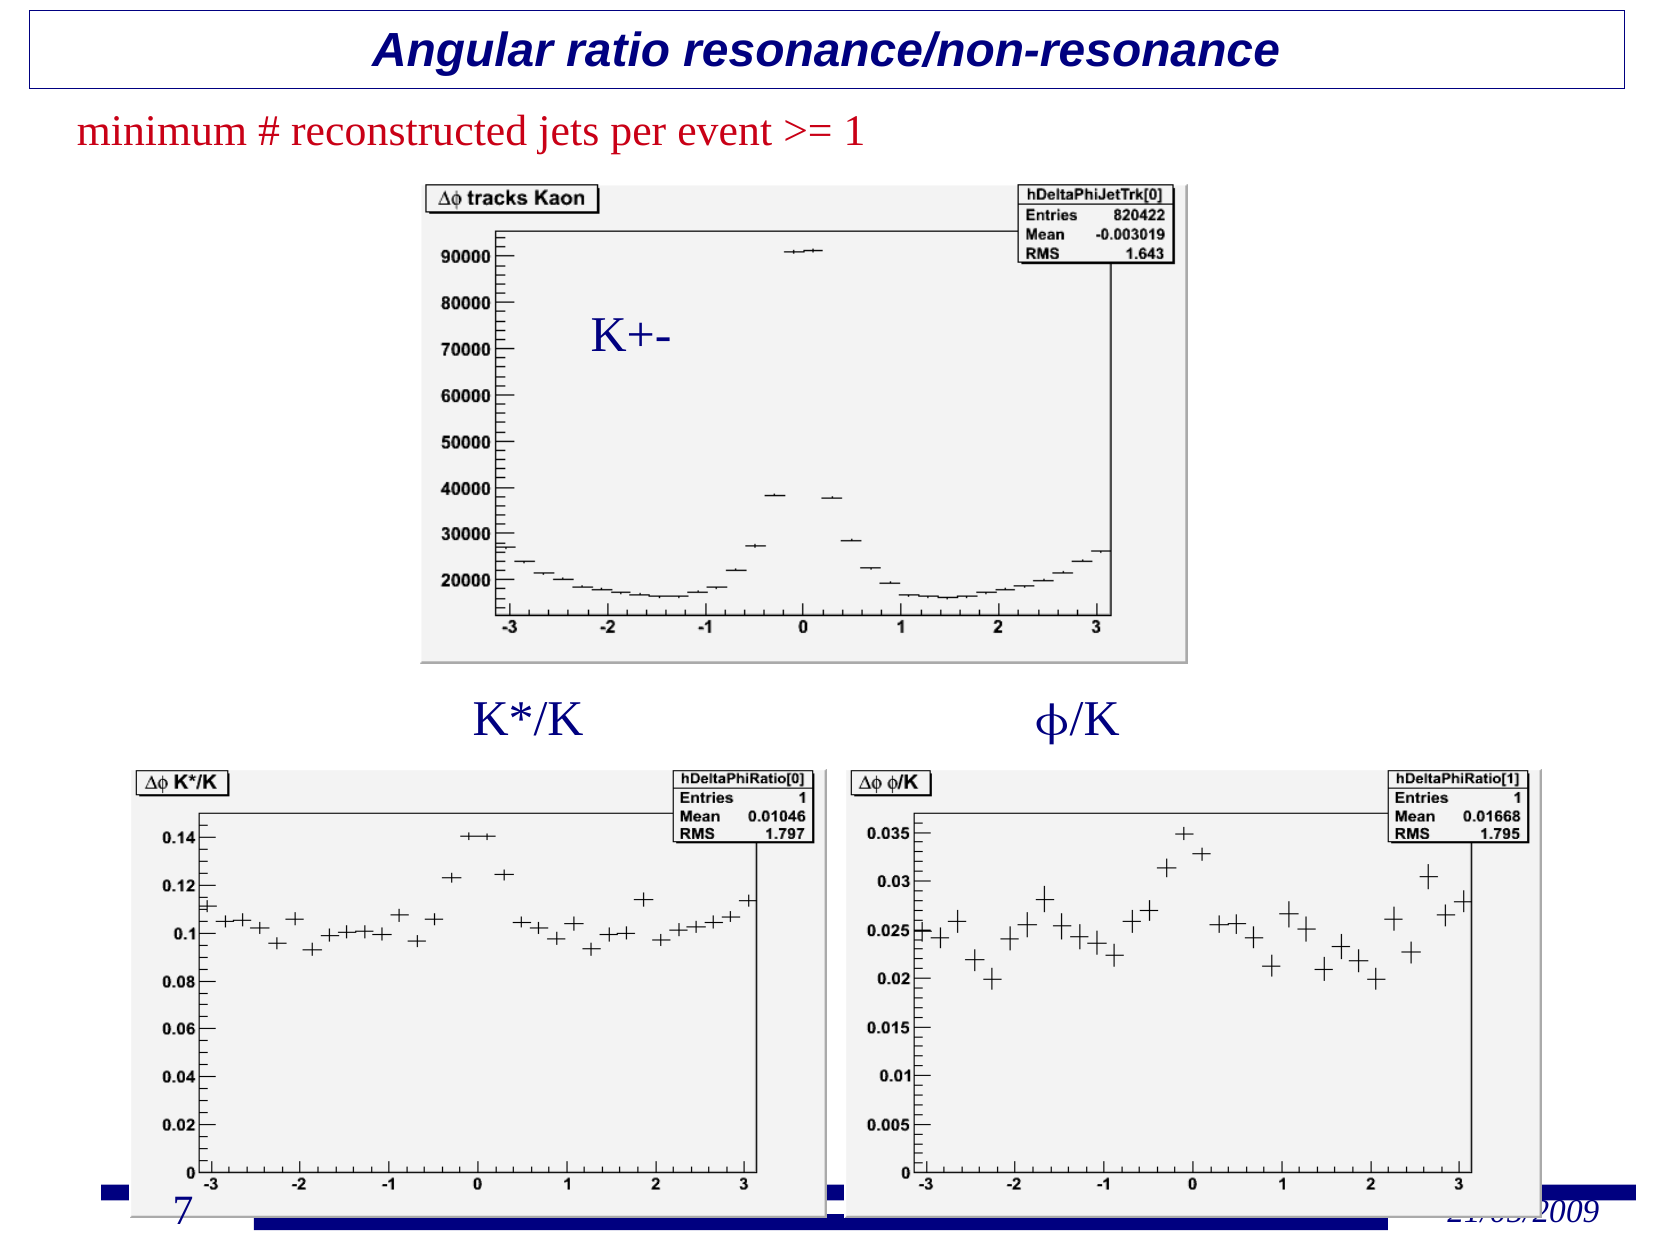

# Angular ratio resonance/non-resonance
minimum # reconstructed jets per event >= 1
K+-
K*/K
/K
7